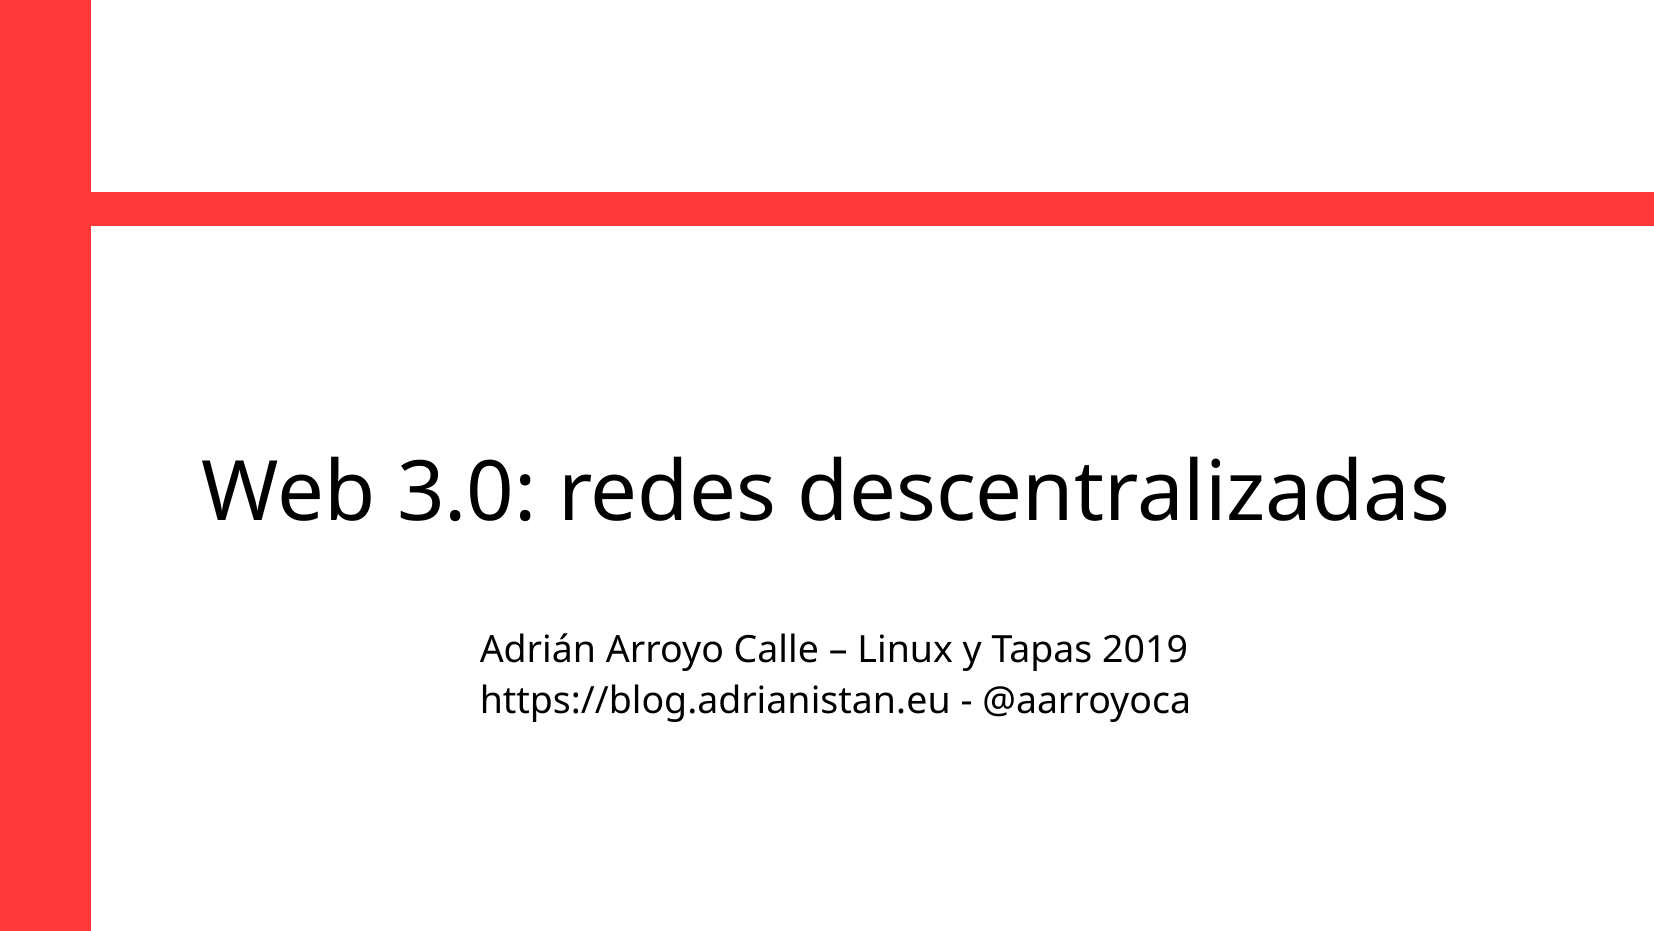

# Web 3.0: redes descentralizadas
Adrián Arroyo Calle – Linux y Tapas 2019
https://blog.adrianistan.eu - @aarroyoca